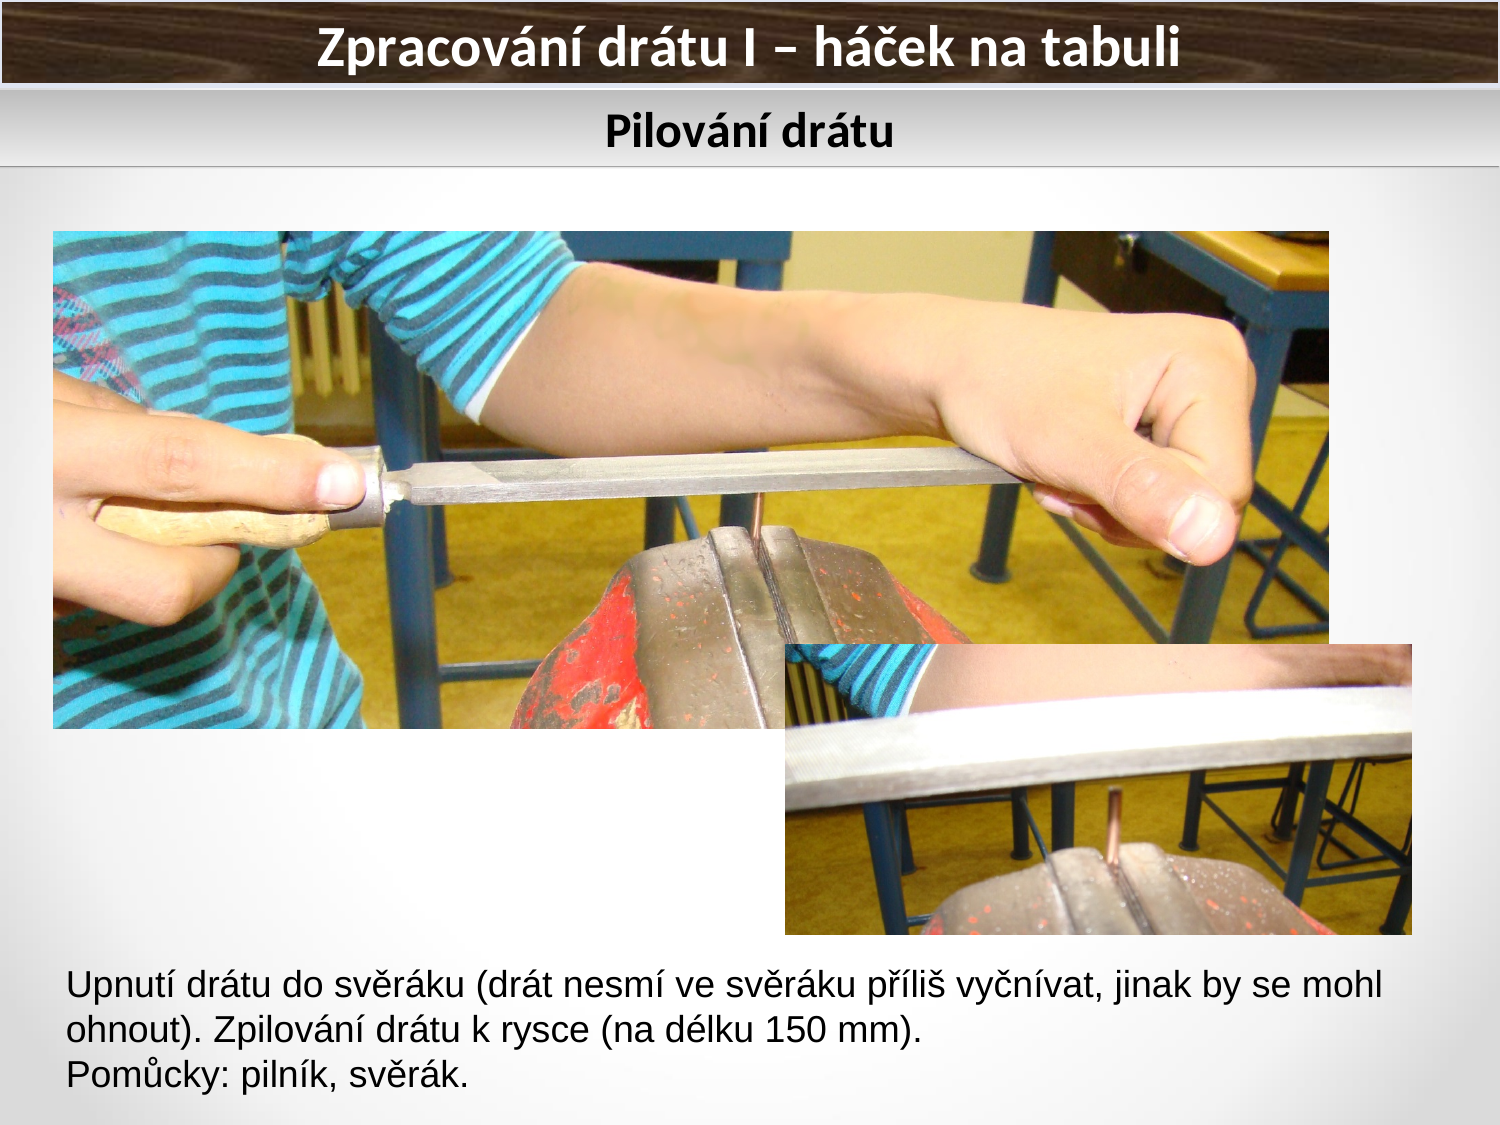

Zpracování drátu I – háček na tabuli
Pilování drátu
Upnutí drátu do svěráku (drát nesmí ve svěráku příliš vyčnívat, jinak by se mohl ohnout). Zpilování drátu k rysce (na délku 150 mm).
Pomůcky: pilník, svěrák.